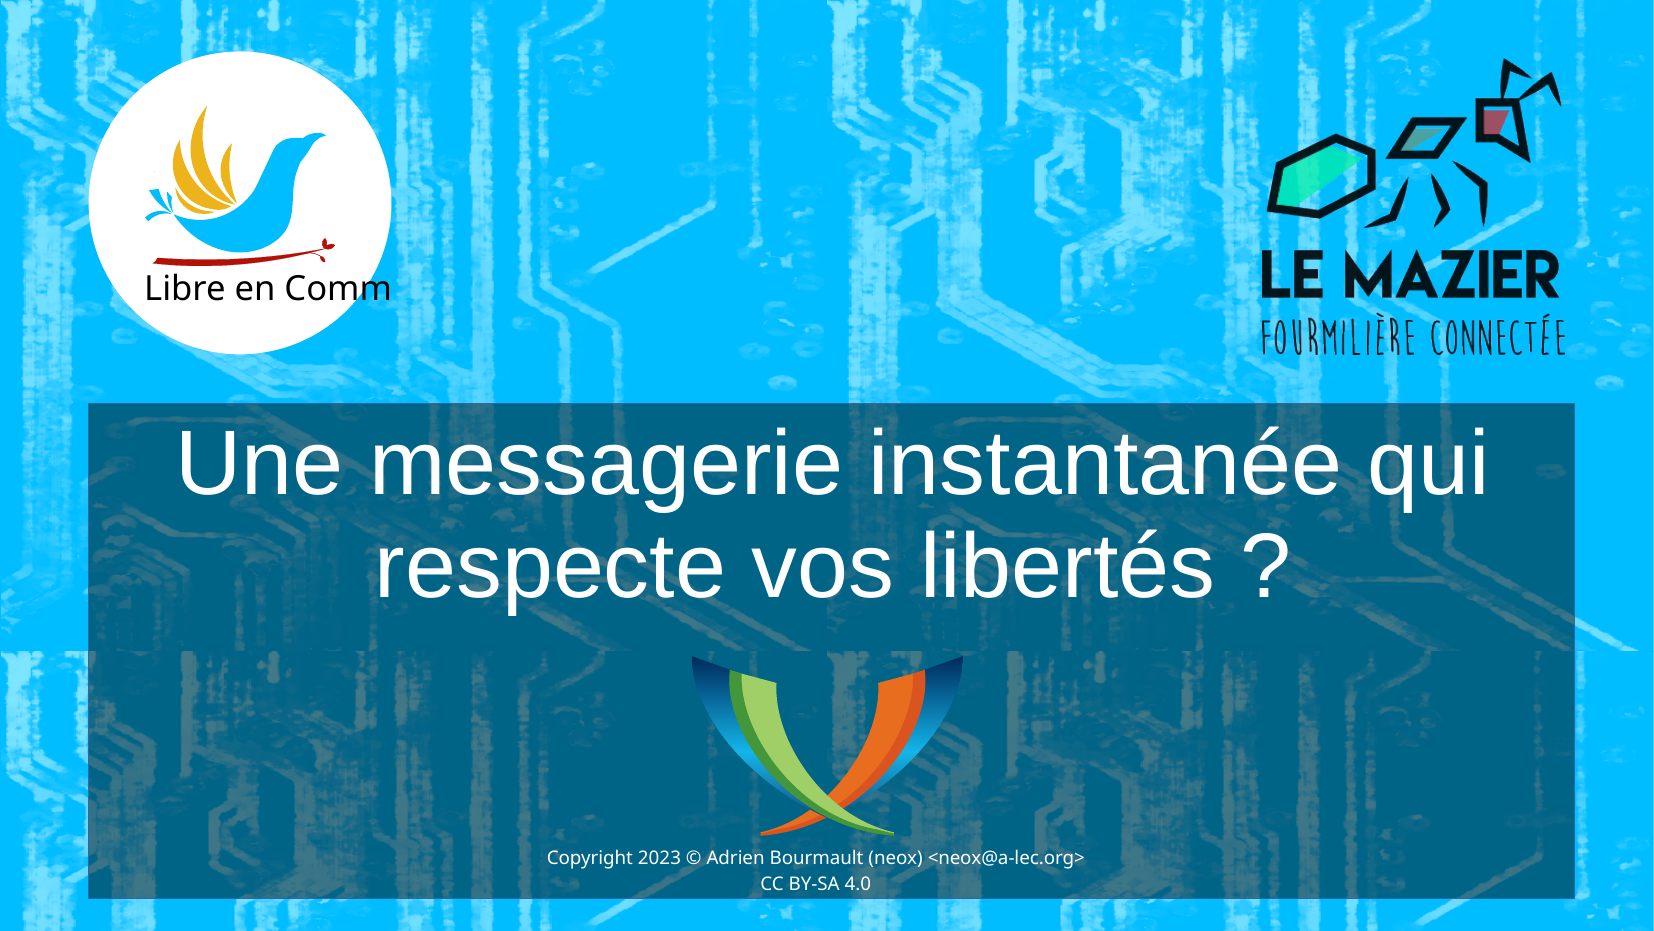

# Une messagerie instantanée qui respecte vos libertés ?
Copyright 2023 © Adrien Bourmault (neox) <neox@a-lec.org>
CC BY-SA 4.0